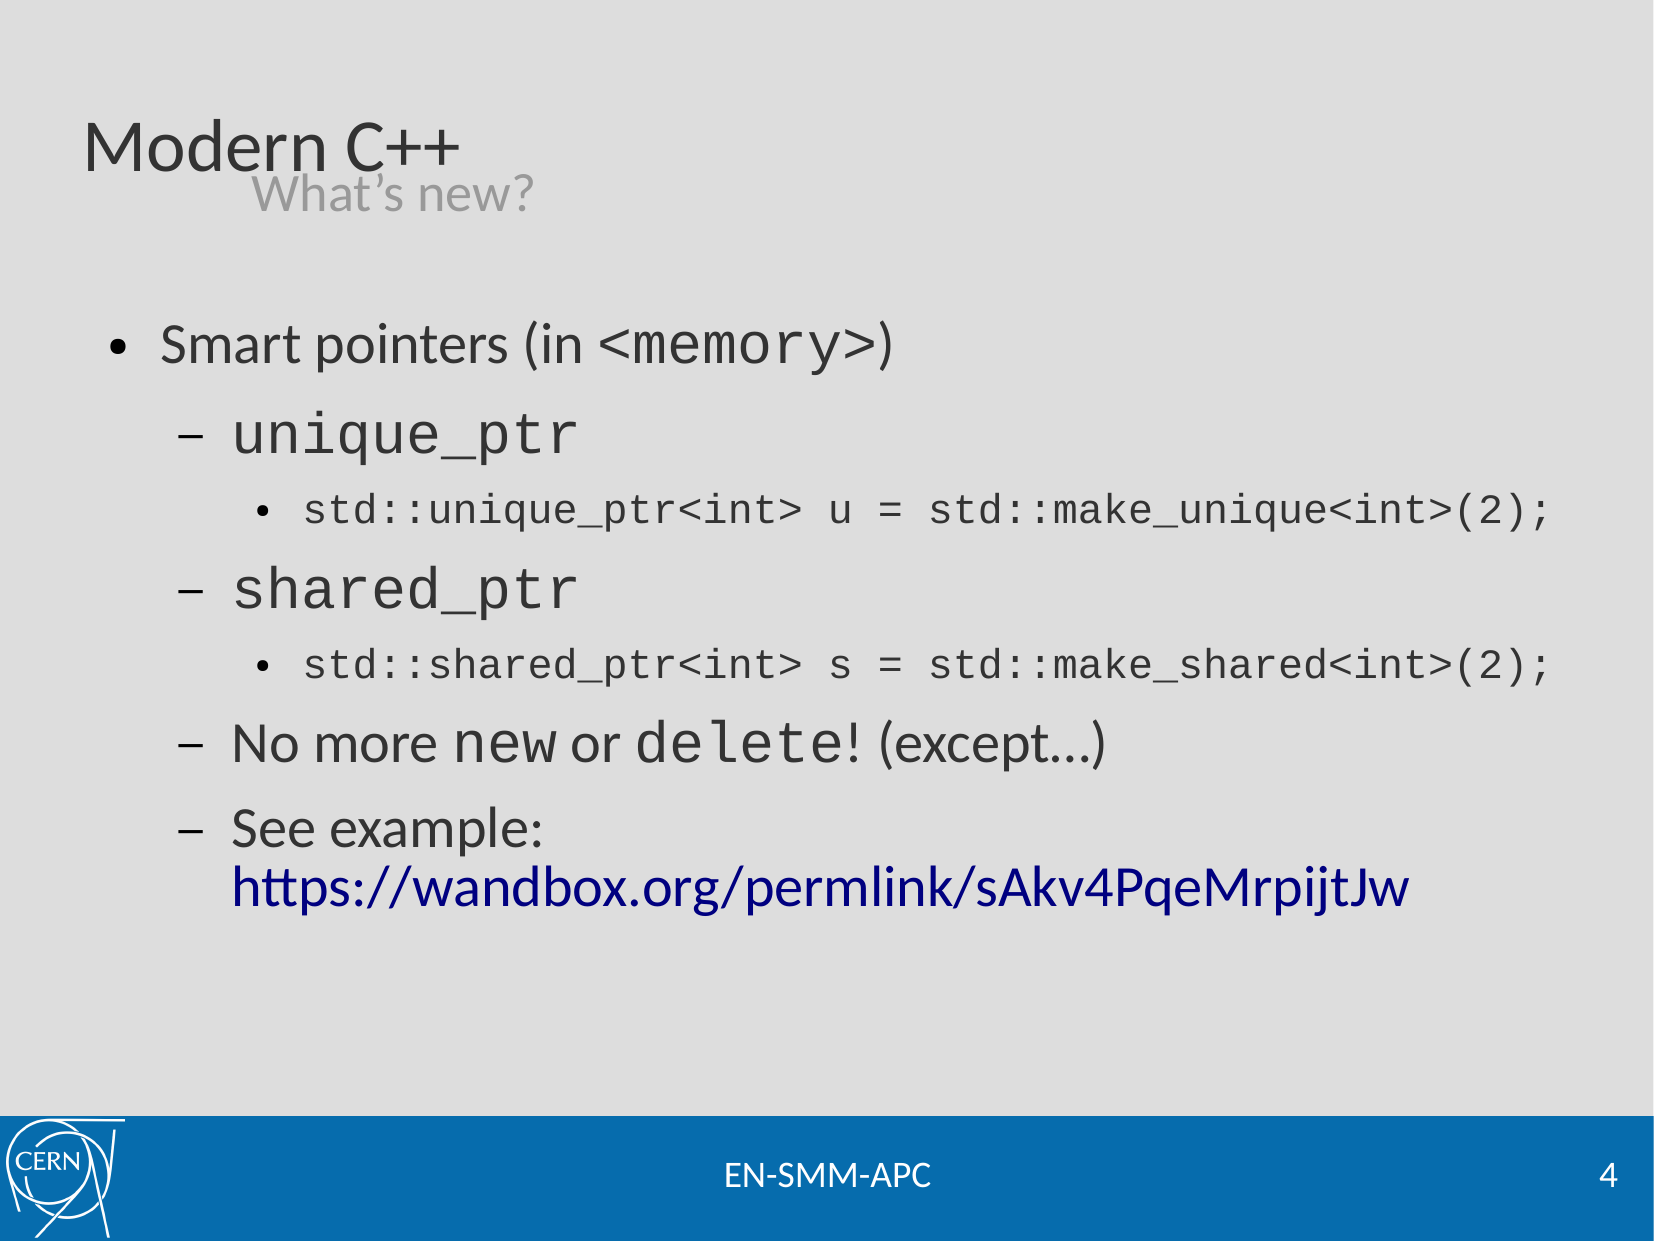

# Modern C++
What’s new?
Smart pointers (in <memory>)
unique_ptr
std::unique_ptr<int> u = std::make_unique<int>(2);
shared_ptr
std::shared_ptr<int> s = std::make_shared<int>(2);
No more new or delete! (except…)
See example: https://wandbox.org/permlink/sAkv4PqeMrpijtJw
4